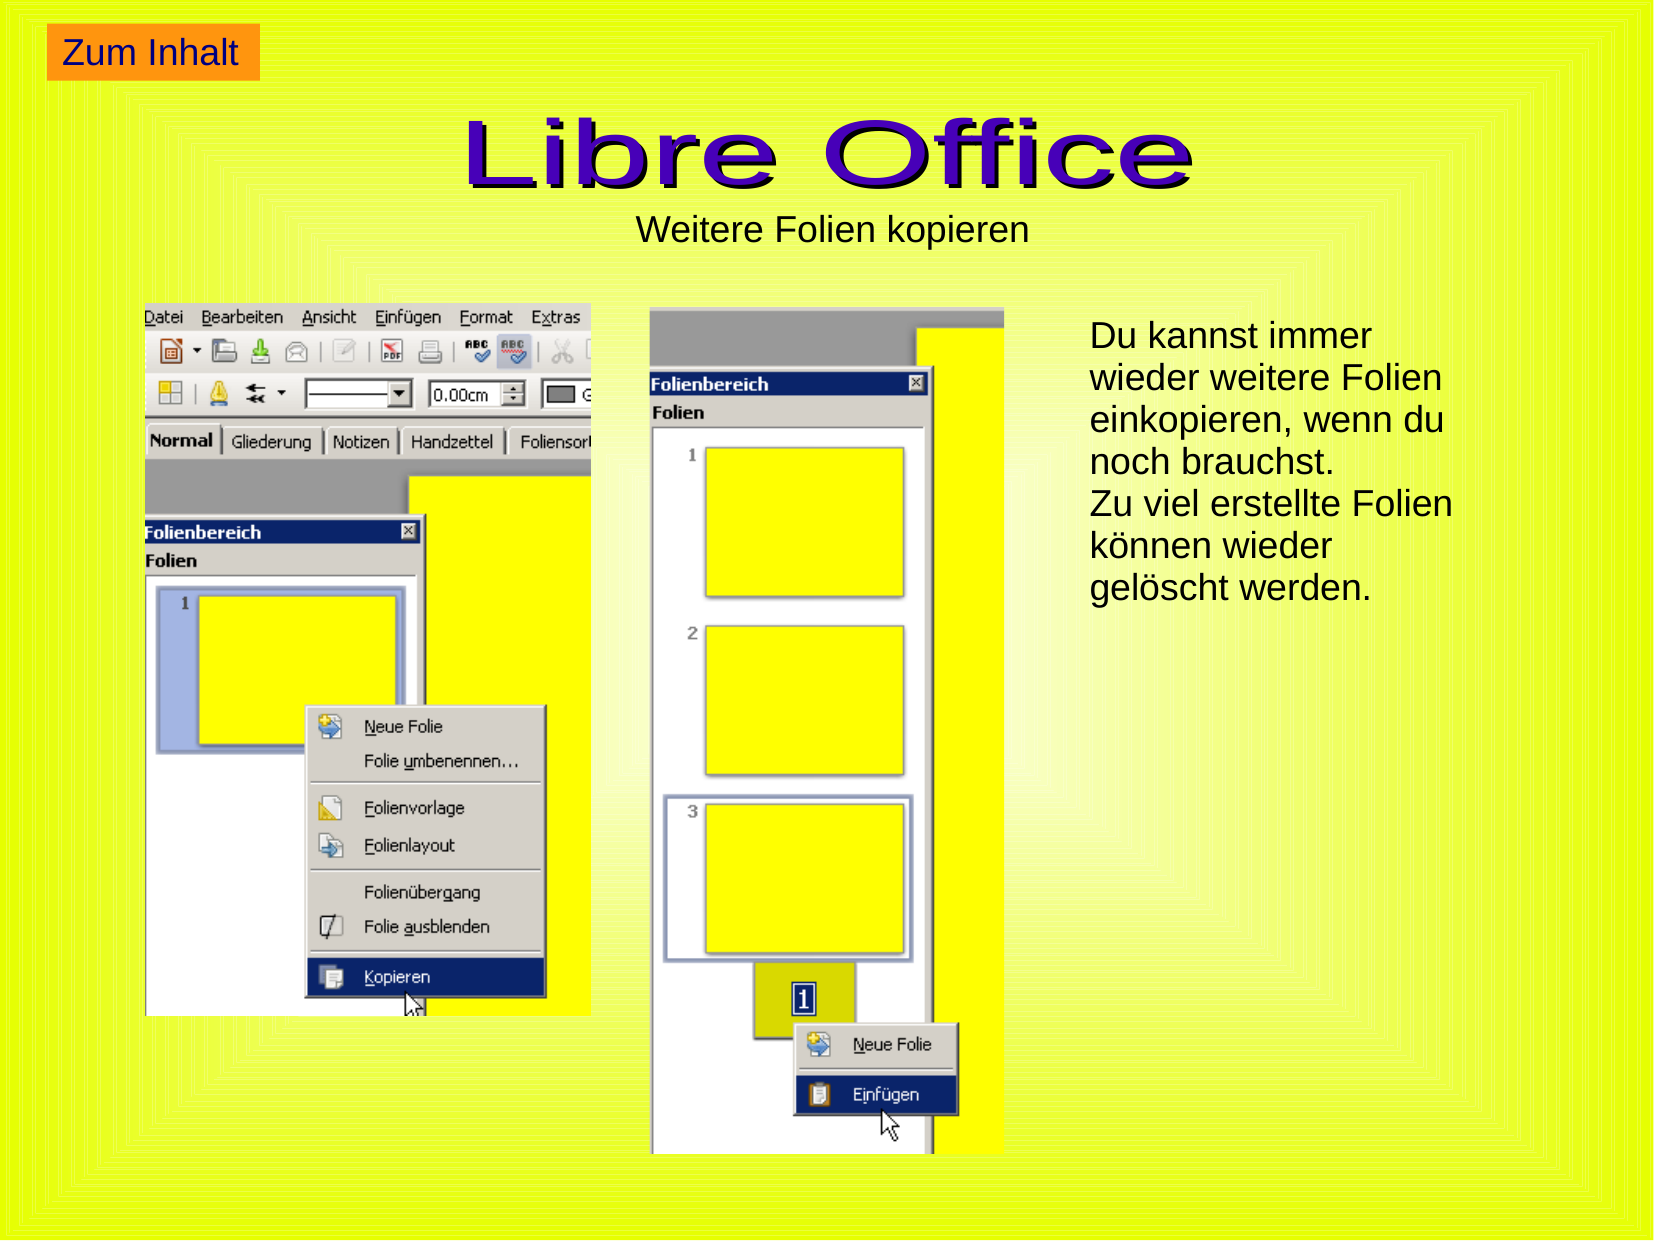

Zum Inhalt
# Libre Office
Weitere Folien kopieren
Du kannst immer wieder weitere Folien einkopieren, wenn du noch brauchst.
Zu viel erstellte Folien können wieder gelöscht werden.